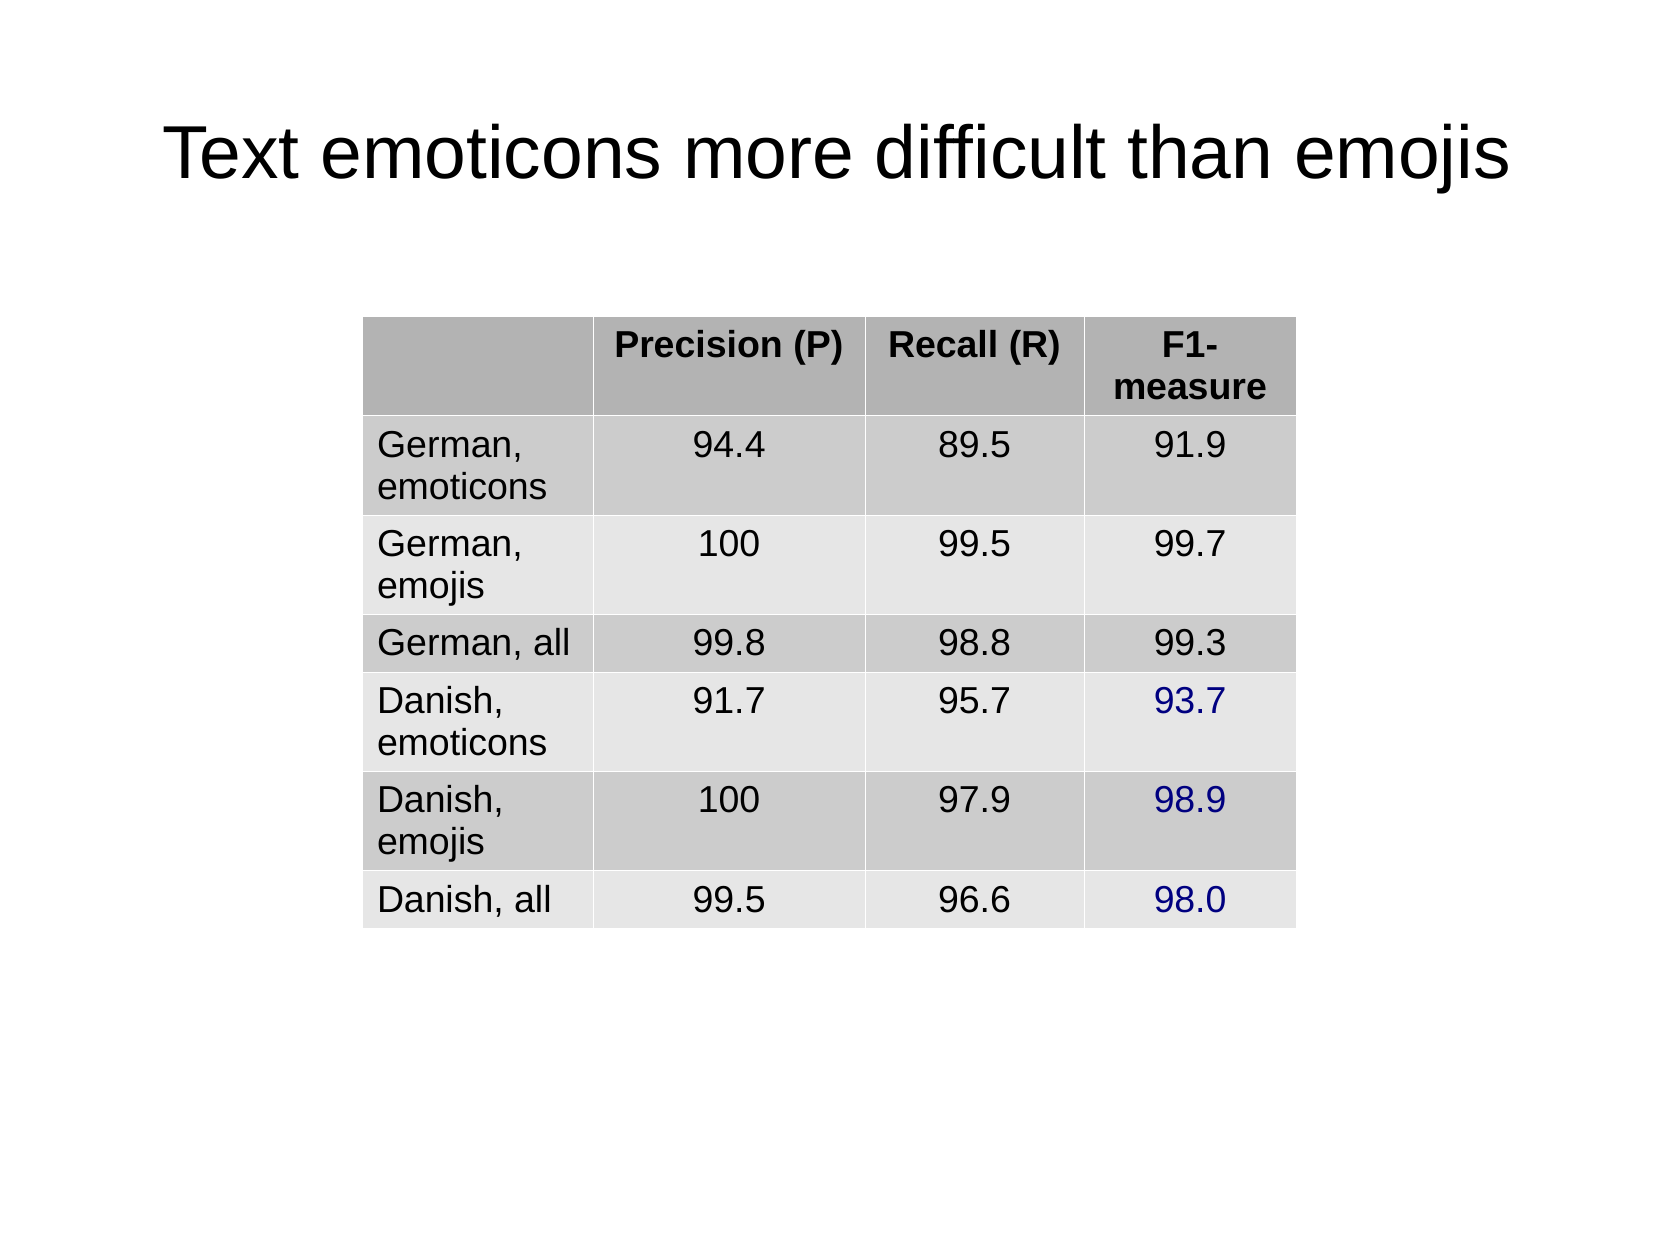

# Text emoticons more difficult than emojis
| | Precision (P) | Recall (R) | F1-measure |
| --- | --- | --- | --- |
| German, emoticons | 94.4 | 89.5 | 91.9 |
| German, emojis | 100 | 99.5 | 99.7 |
| German, all | 99.8 | 98.8 | 99.3 |
| Danish, emoticons | 91.7 | 95.7 | 93.7 |
| Danish, emojis | 100 | 97.9 | 98.9 |
| Danish, all | 99.5 | 96.6 | 98.0 |